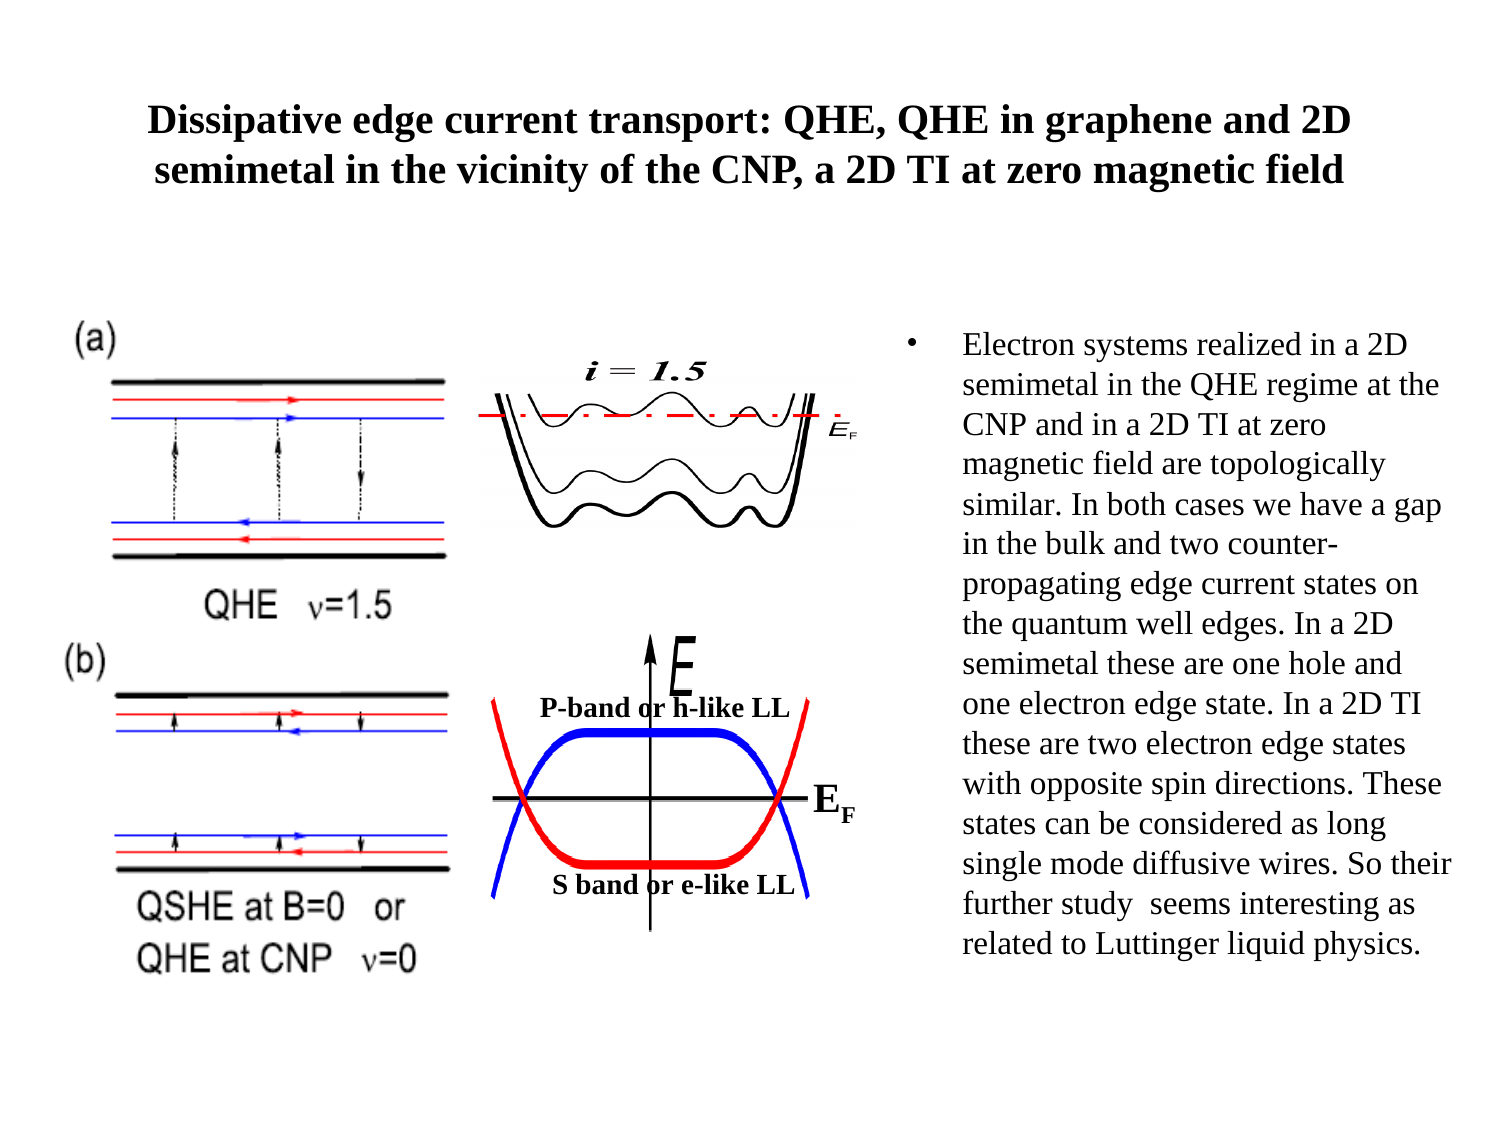

# Dissipative edge current transport: QHE, QHE in graphene and 2D semimetal in the vicinity of the CNP, a 2D TI at zero magnetic field
Electron systems realized in a 2D semimetal in the QHE regime at the CNP and in a 2D TI at zero magnetic field are topologically similar. In both cases we have a gap in the bulk and two counter-propagating edge current states on the quantum well edges. In a 2D semimetal these are one hole and one electron edge state. In a 2D TI these are two electron edge states with opposite spin directions. These states can be considered as long single mode diffusive wires. So their further study seems interesting as related to Luttinger liquid physics.
P-band or h-like LL
EF
S band or e-like LL